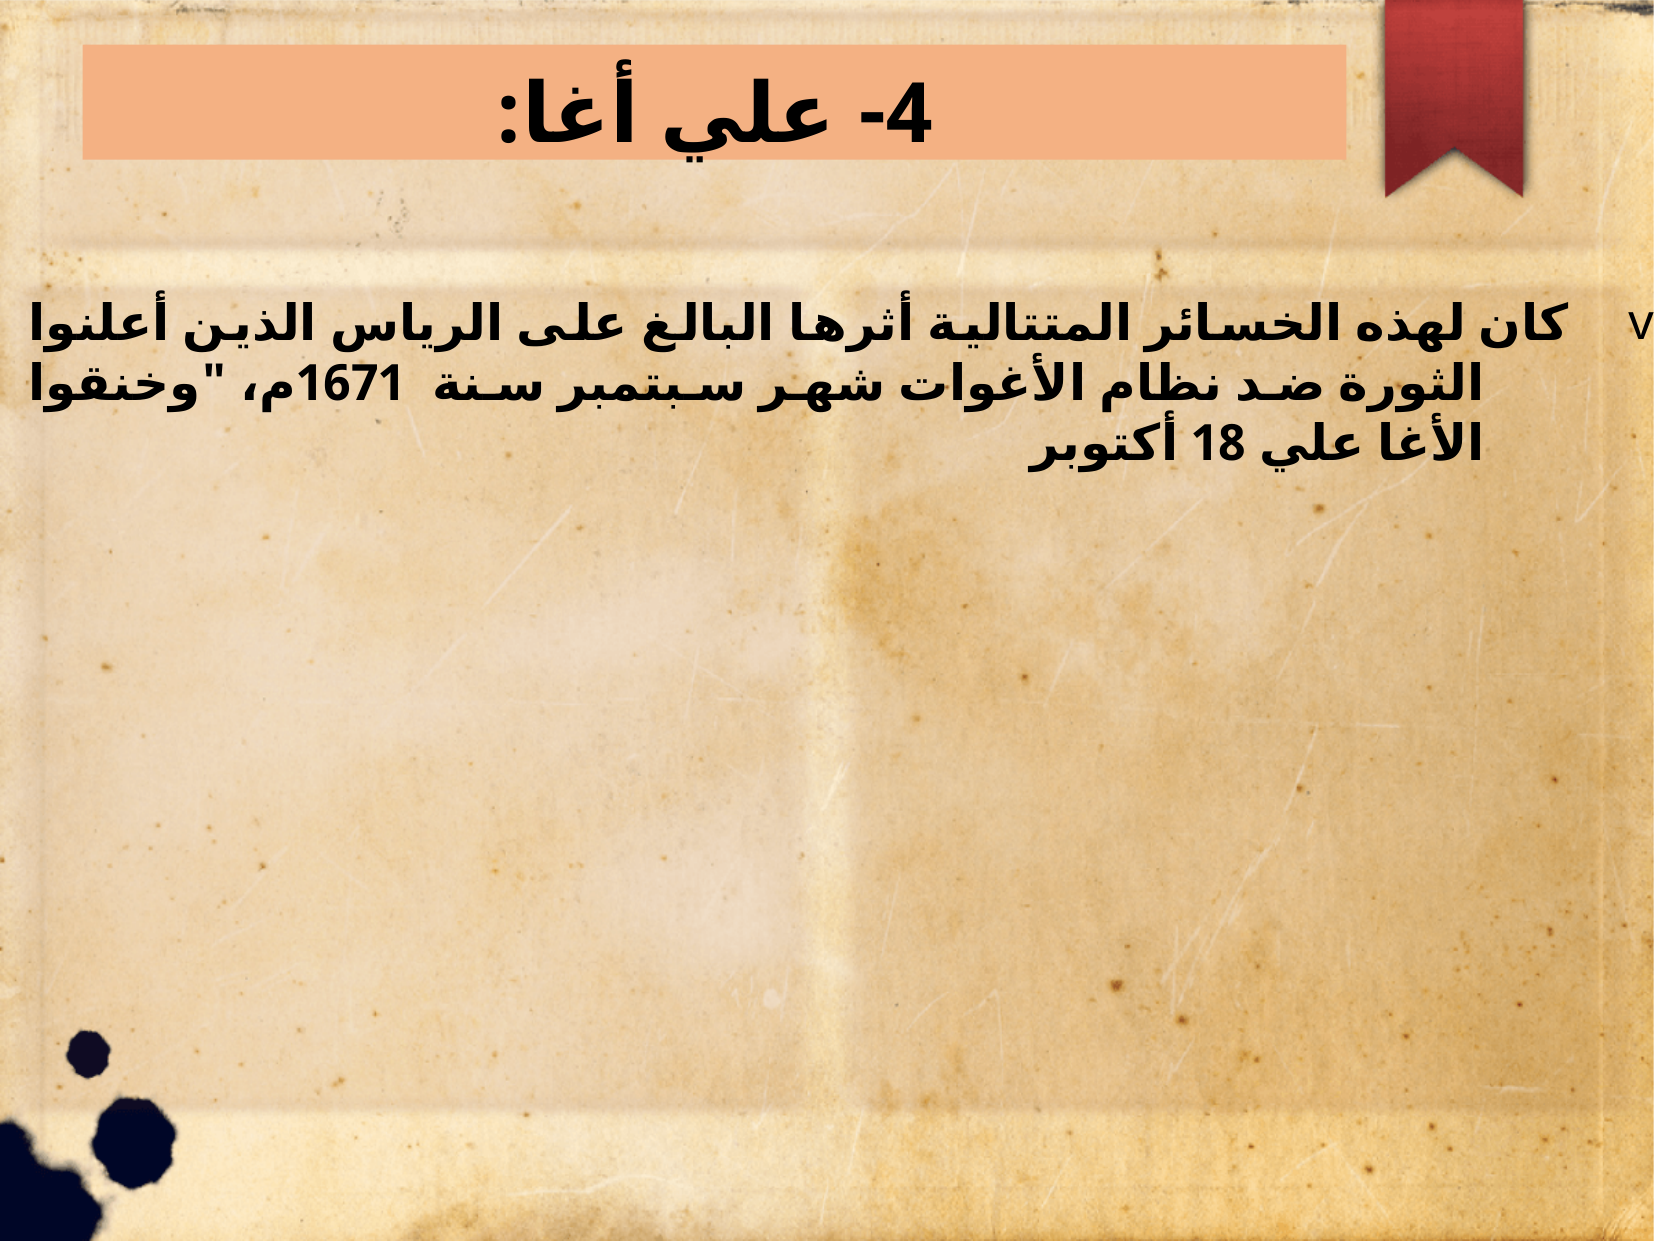

# 4- علي أغا:
كان لهذه الخسائر المتتالية أثرها البالغ على الرياس الذين أعلنوا الثورة ضد نظام الأغوات شهر سبتمبر سنة 1671م، "وخنقوا الأغا علي 18 أكتوبر